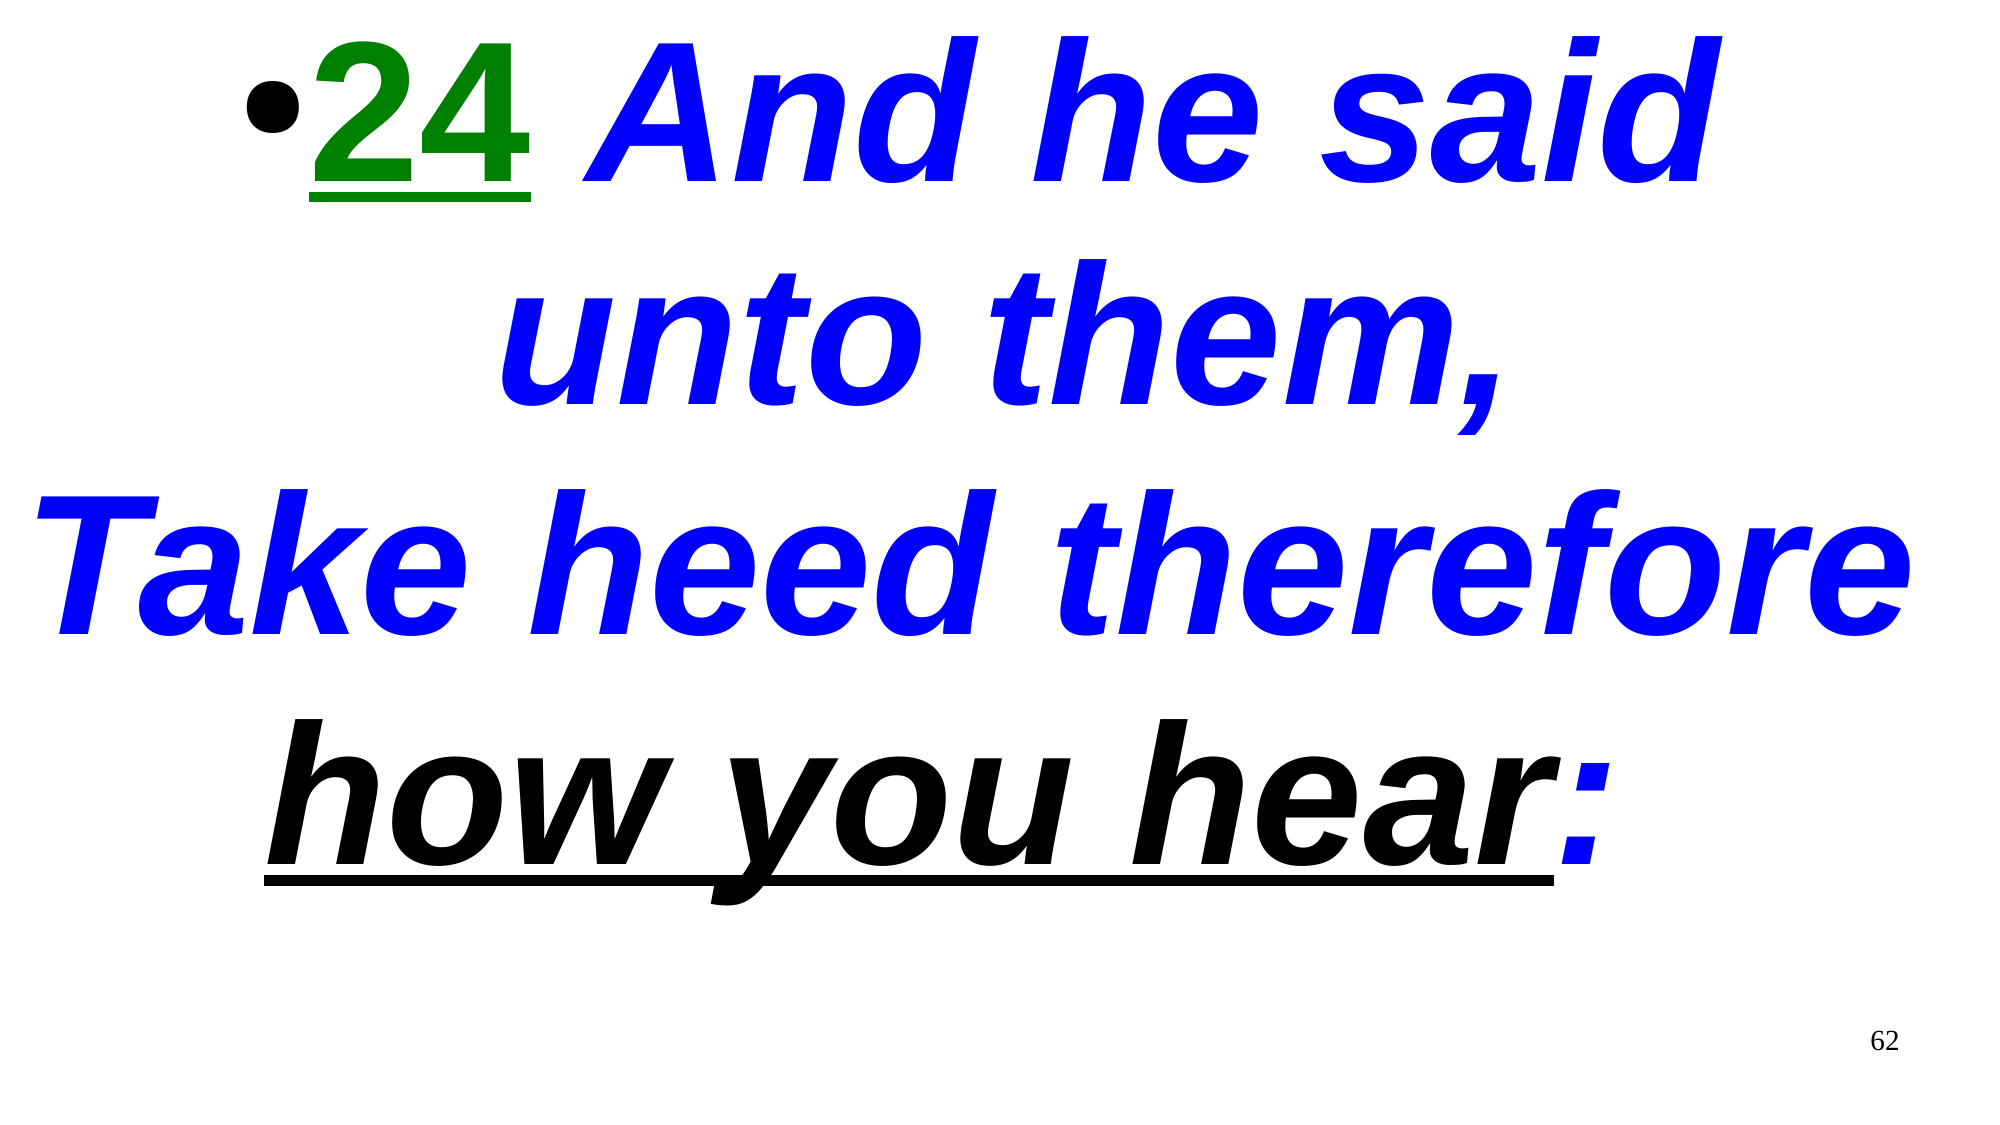

# 24 And he said unto them,
Take heed therefore
how you hear:
62